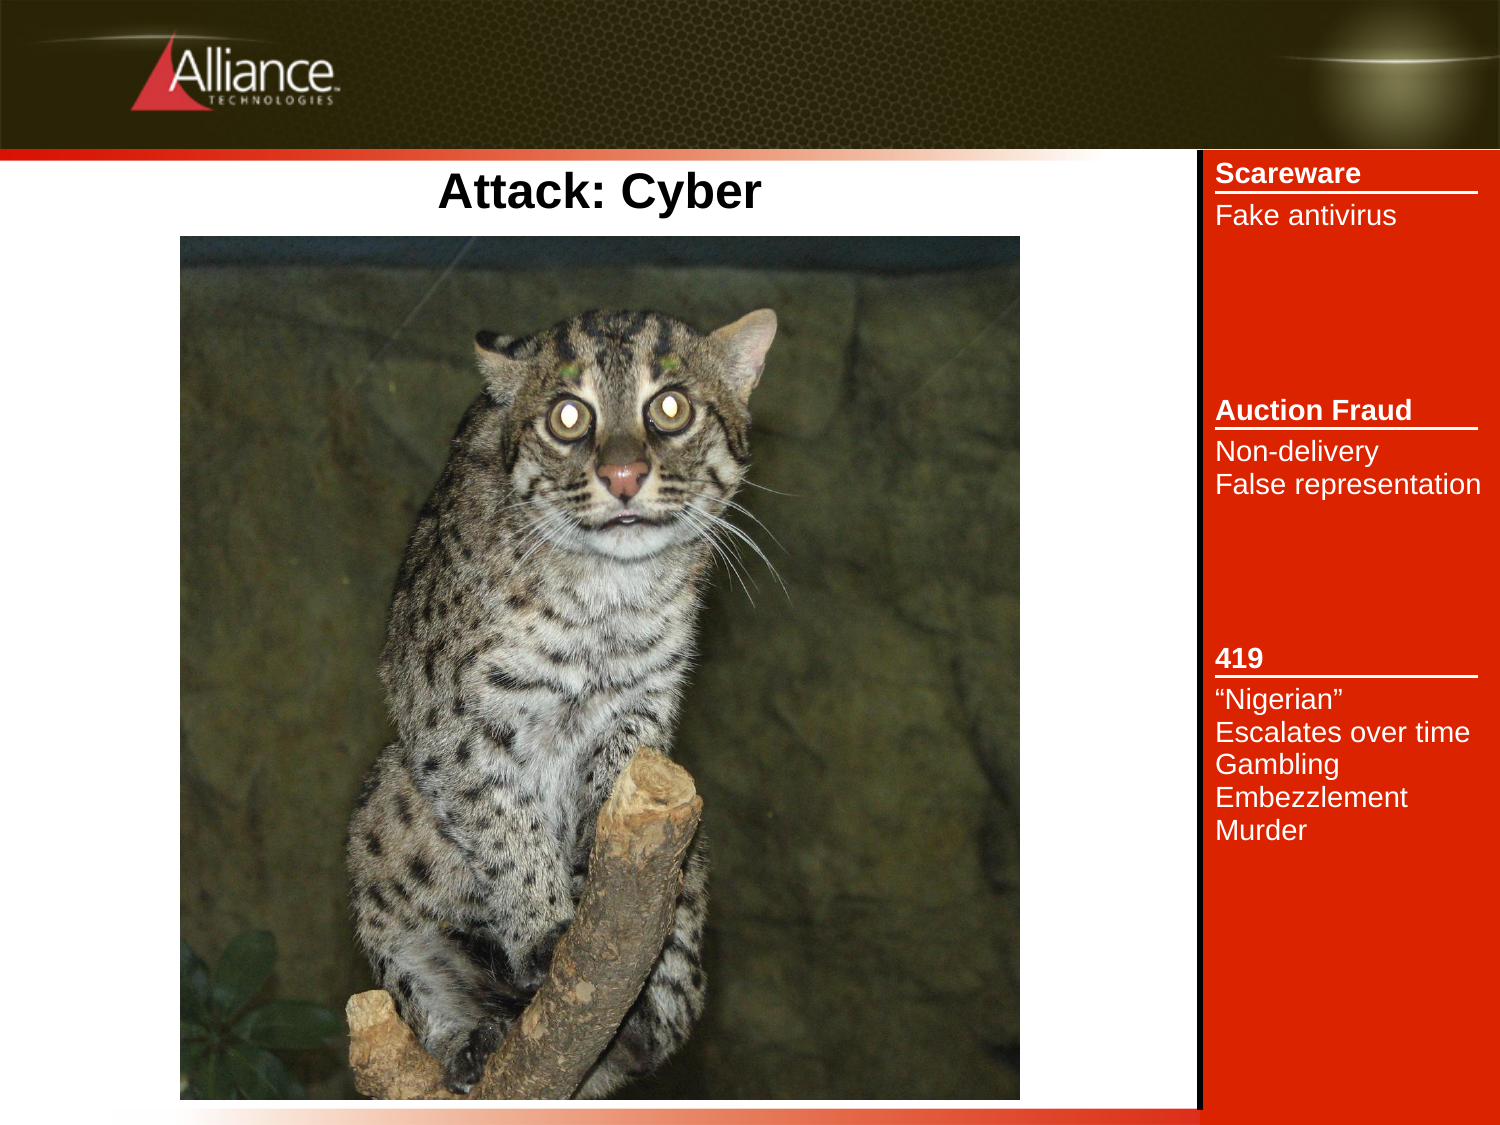

Scareware
Attack: Cyber
Fake antivirus
Auction Fraud
Non-delivery
False representation
419
“Nigerian”
Escalates over time
Gambling
Embezzlement
Murder